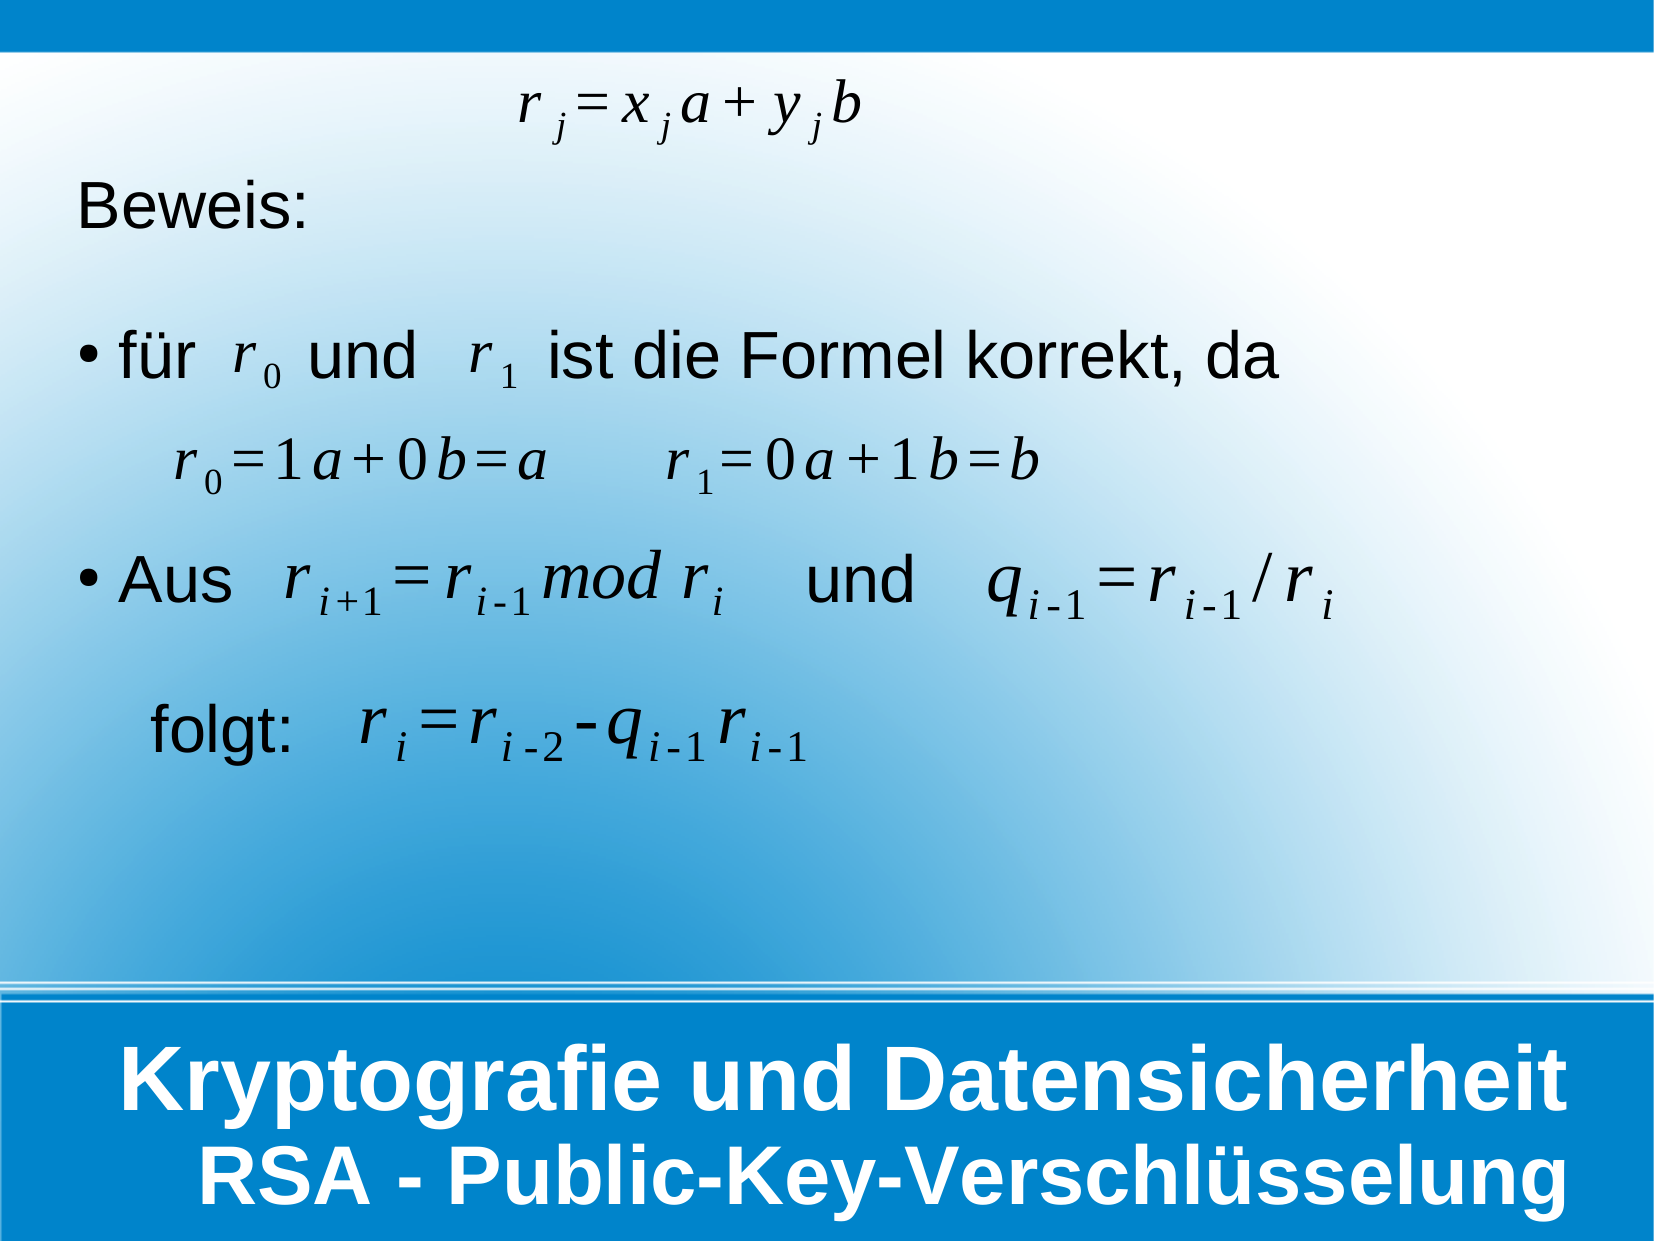

Beweis:
 für und ist die Formel korrekt, da
 Aus und
	folgt:
# Kryptografie und Datensicherheit RSA - Public-Key-Verschlüsselung